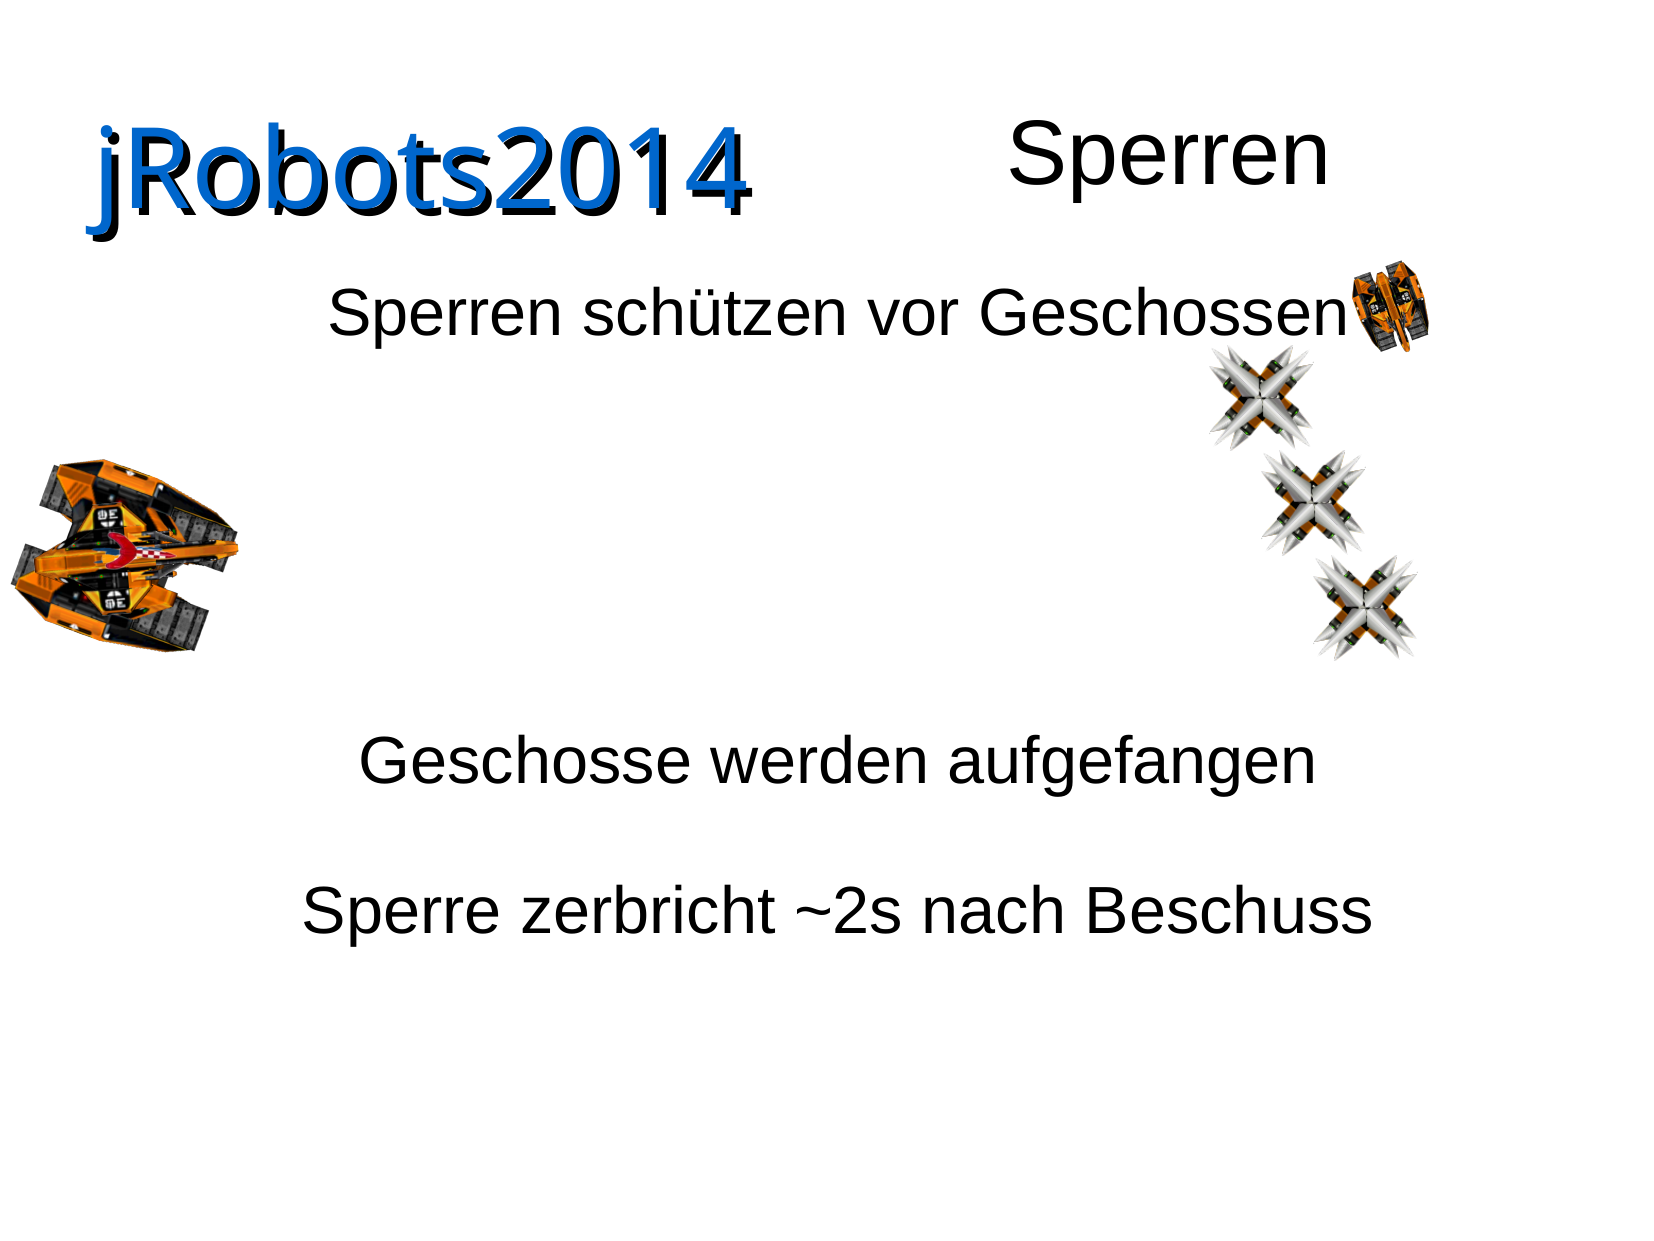

Sperren
# Sperren schützen vor Geschossen
Geschosse werden aufgefangen
Sperre zerbricht ~2s nach Beschuss